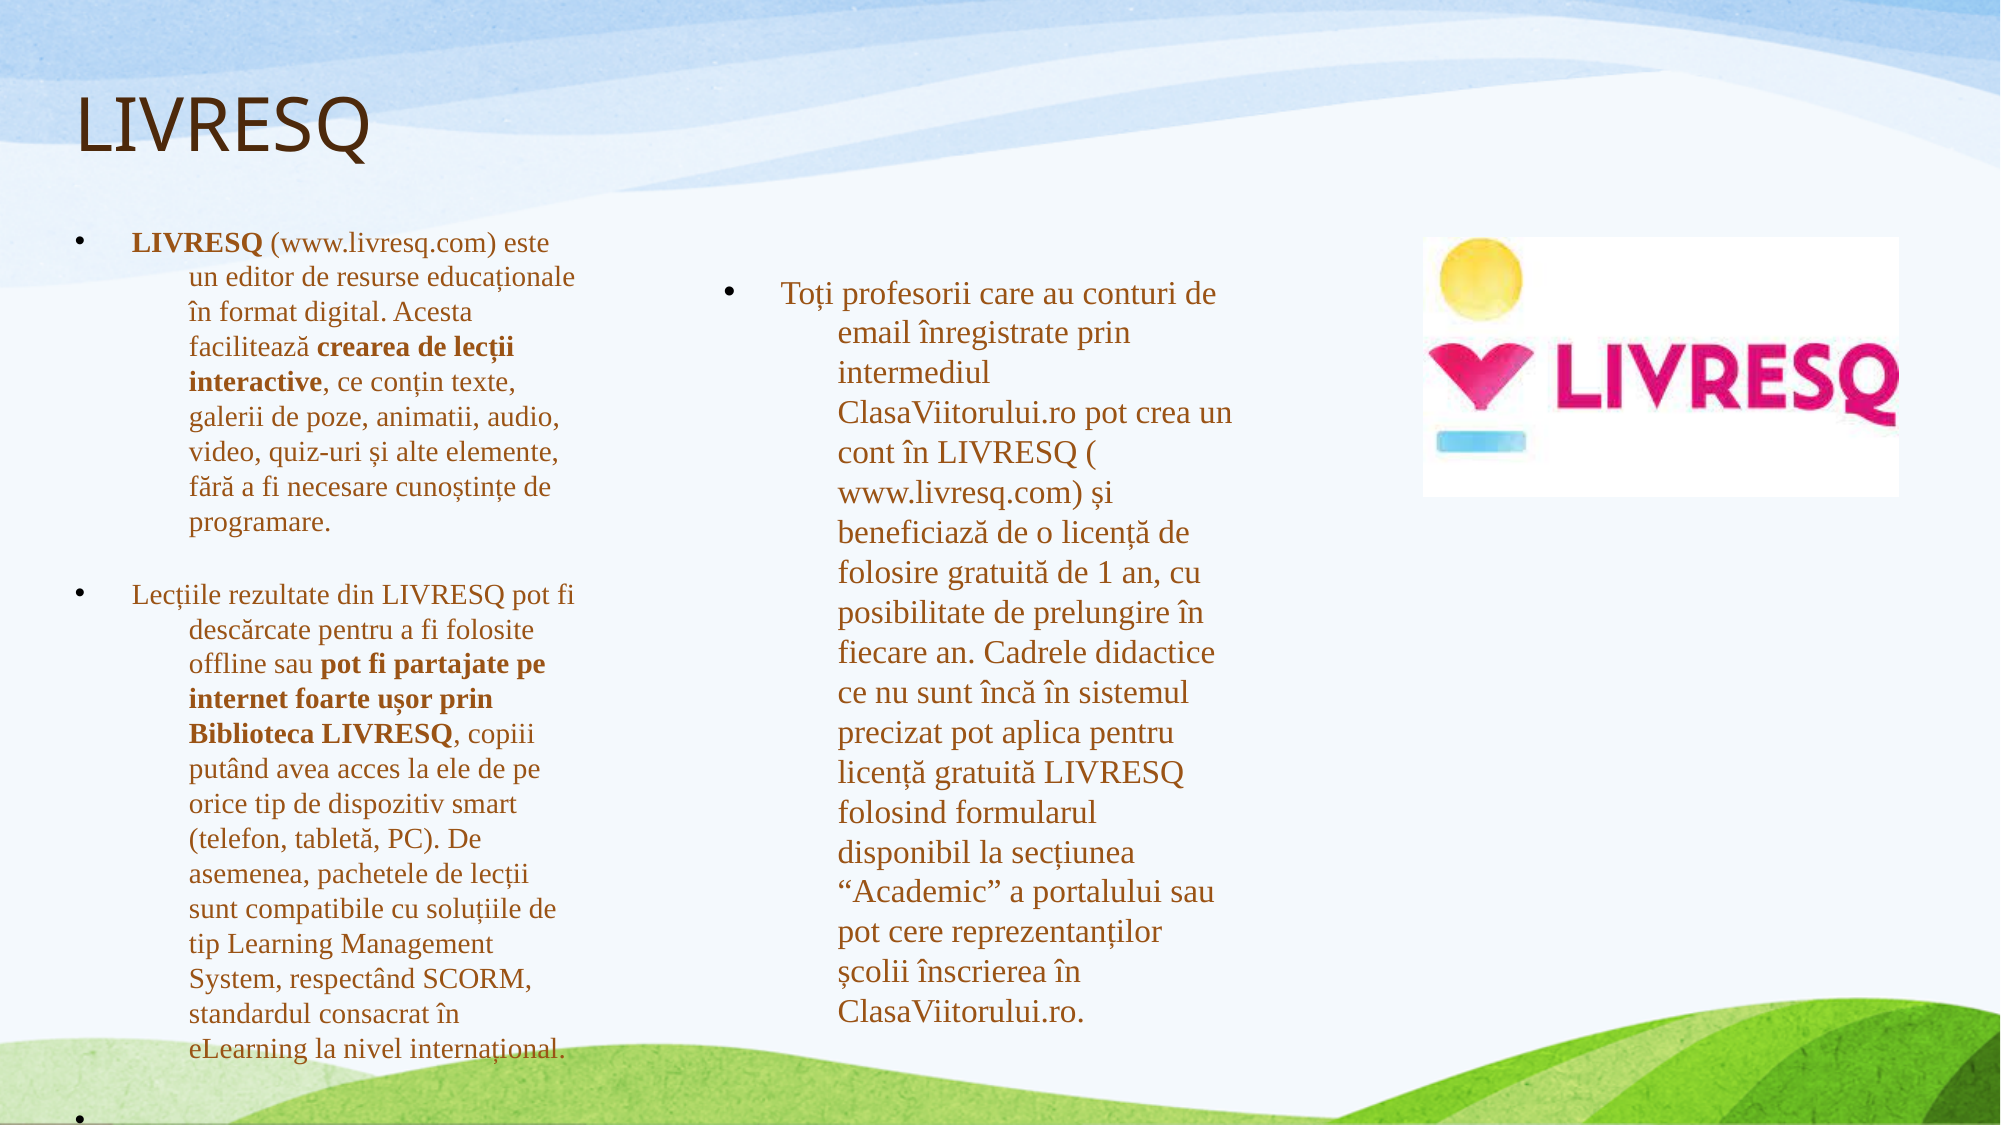

# LIVRESQ
LIVRESQ (www.livresq.com) este un editor de resurse educaționale în format digital. Acesta facilitează crearea de lecții interactive, ce conțin texte, galerii de poze, animatii, audio, video, quiz-uri și alte elemente, fără a fi necesare cunoștințe de programare.
Lecțiile rezultate din LIVRESQ pot fi descărcate pentru a fi folosite offline sau pot fi partajate pe internet foarte ușor prin Biblioteca LIVRESQ, copiii putând avea acces la ele de pe orice tip de dispozitiv smart (telefon, tabletă, PC). De asemenea, pachetele de lecții sunt compatibile cu soluțiile de tip Learning Management System, respectând SCORM, standardul consacrat în eLearning la nivel internațional.
Toți profesorii care au conturi de email înregistrate prin intermediul ClasaViitorului.ro pot crea un cont în LIVRESQ (www.livresq.com) și beneficiază de o licență de folosire gratuită de 1 an, cu posibilitate de prelungire în fiecare an. Cadrele didactice ce nu sunt încă în sistemul precizat pot aplica pentru licență gratuită LIVRESQ folosind formularul disponibil la secțiunea “Academic” a portalului sau pot cere reprezentanților școlii înscrierea în ClasaViitorului.ro.